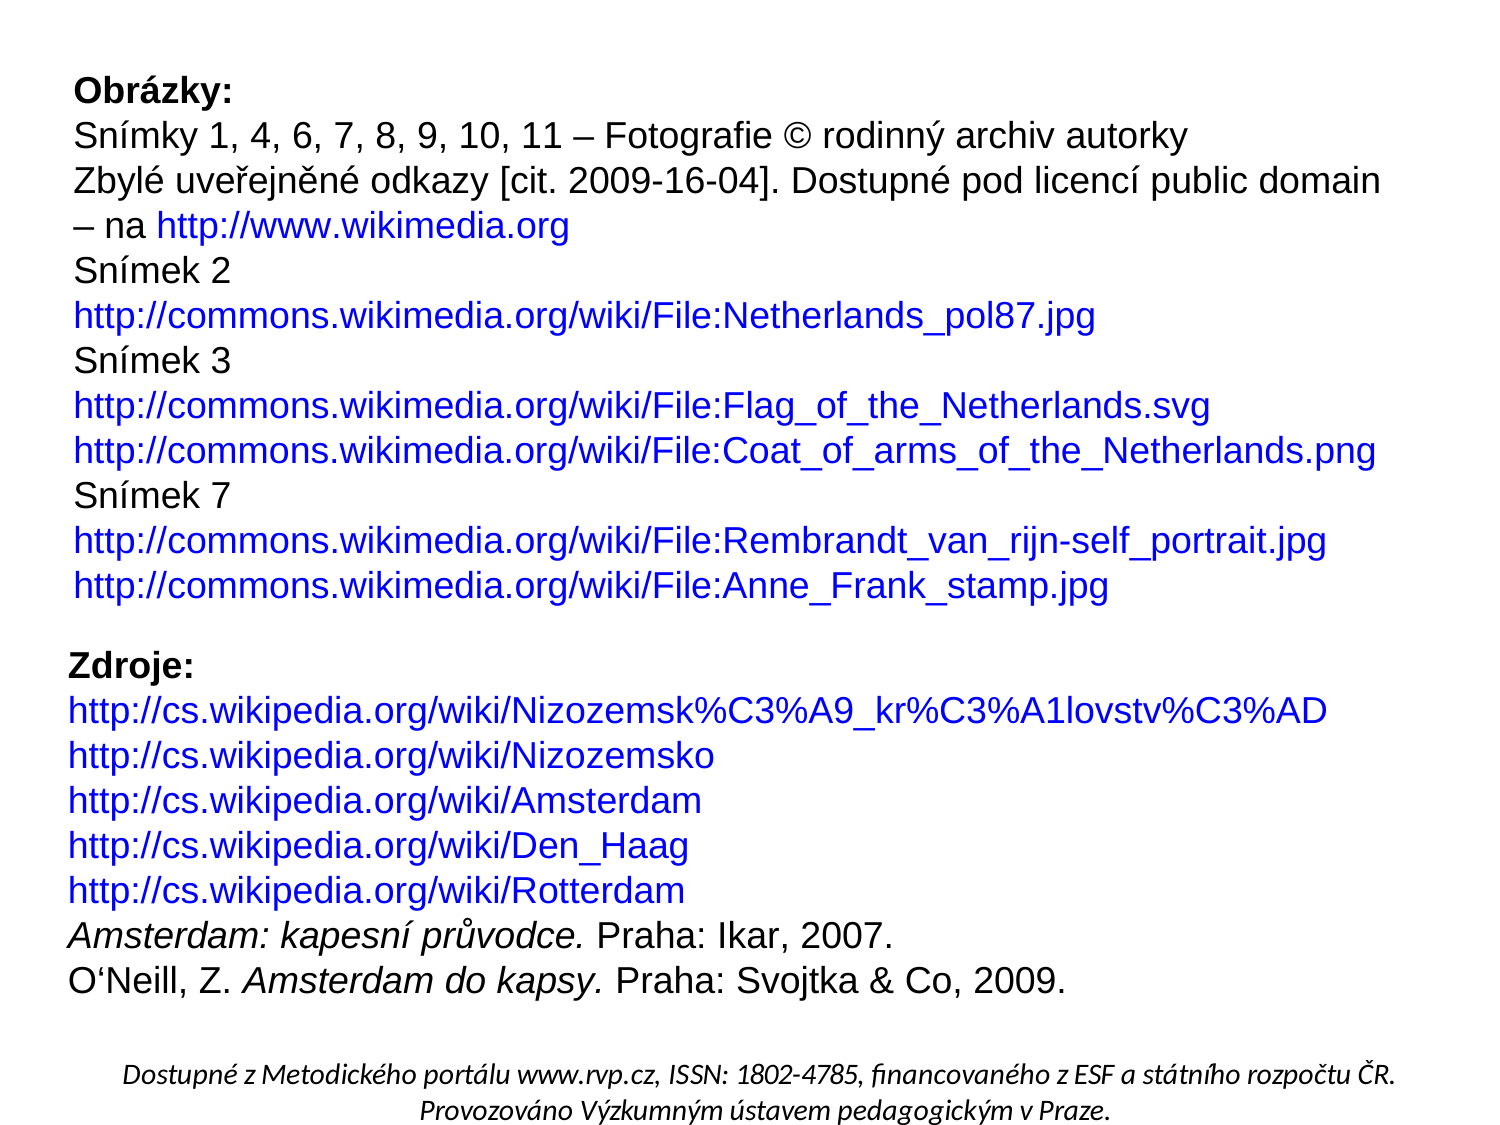

Obrázky:
Snímky 1, 4, 6, 7, 8, 9, 10, 11 – Fotografie © rodinný archiv autorky
Zbylé uveřejněné odkazy [cit. 2009-16-04]. Dostupné pod licencí public domain – na http://www.wikimedia.org
Snímek 2
http://commons.wikimedia.org/wiki/File:Netherlands_pol87.jpg
Snímek 3
http://commons.wikimedia.org/wiki/File:Flag_of_the_Netherlands.svg
http://commons.wikimedia.org/wiki/File:Coat_of_arms_of_the_Netherlands.png
Snímek 7
http://commons.wikimedia.org/wiki/File:Rembrandt_van_rijn-self_portrait.jpg
http://commons.wikimedia.org/wiki/File:Anne_Frank_stamp.jpg
Zdroje:
http://cs.wikipedia.org/wiki/Nizozemsk%C3%A9_kr%C3%A1lovstv%C3%AD
http://cs.wikipedia.org/wiki/Nizozemsko
http://cs.wikipedia.org/wiki/Amsterdam
http://cs.wikipedia.org/wiki/Den_Haag
http://cs.wikipedia.org/wiki/Rotterdam
Amsterdam: kapesní průvodce. Praha: Ikar, 2007.
O‘Neill, Z. Amsterdam do kapsy. Praha: Svojtka & Co, 2009.